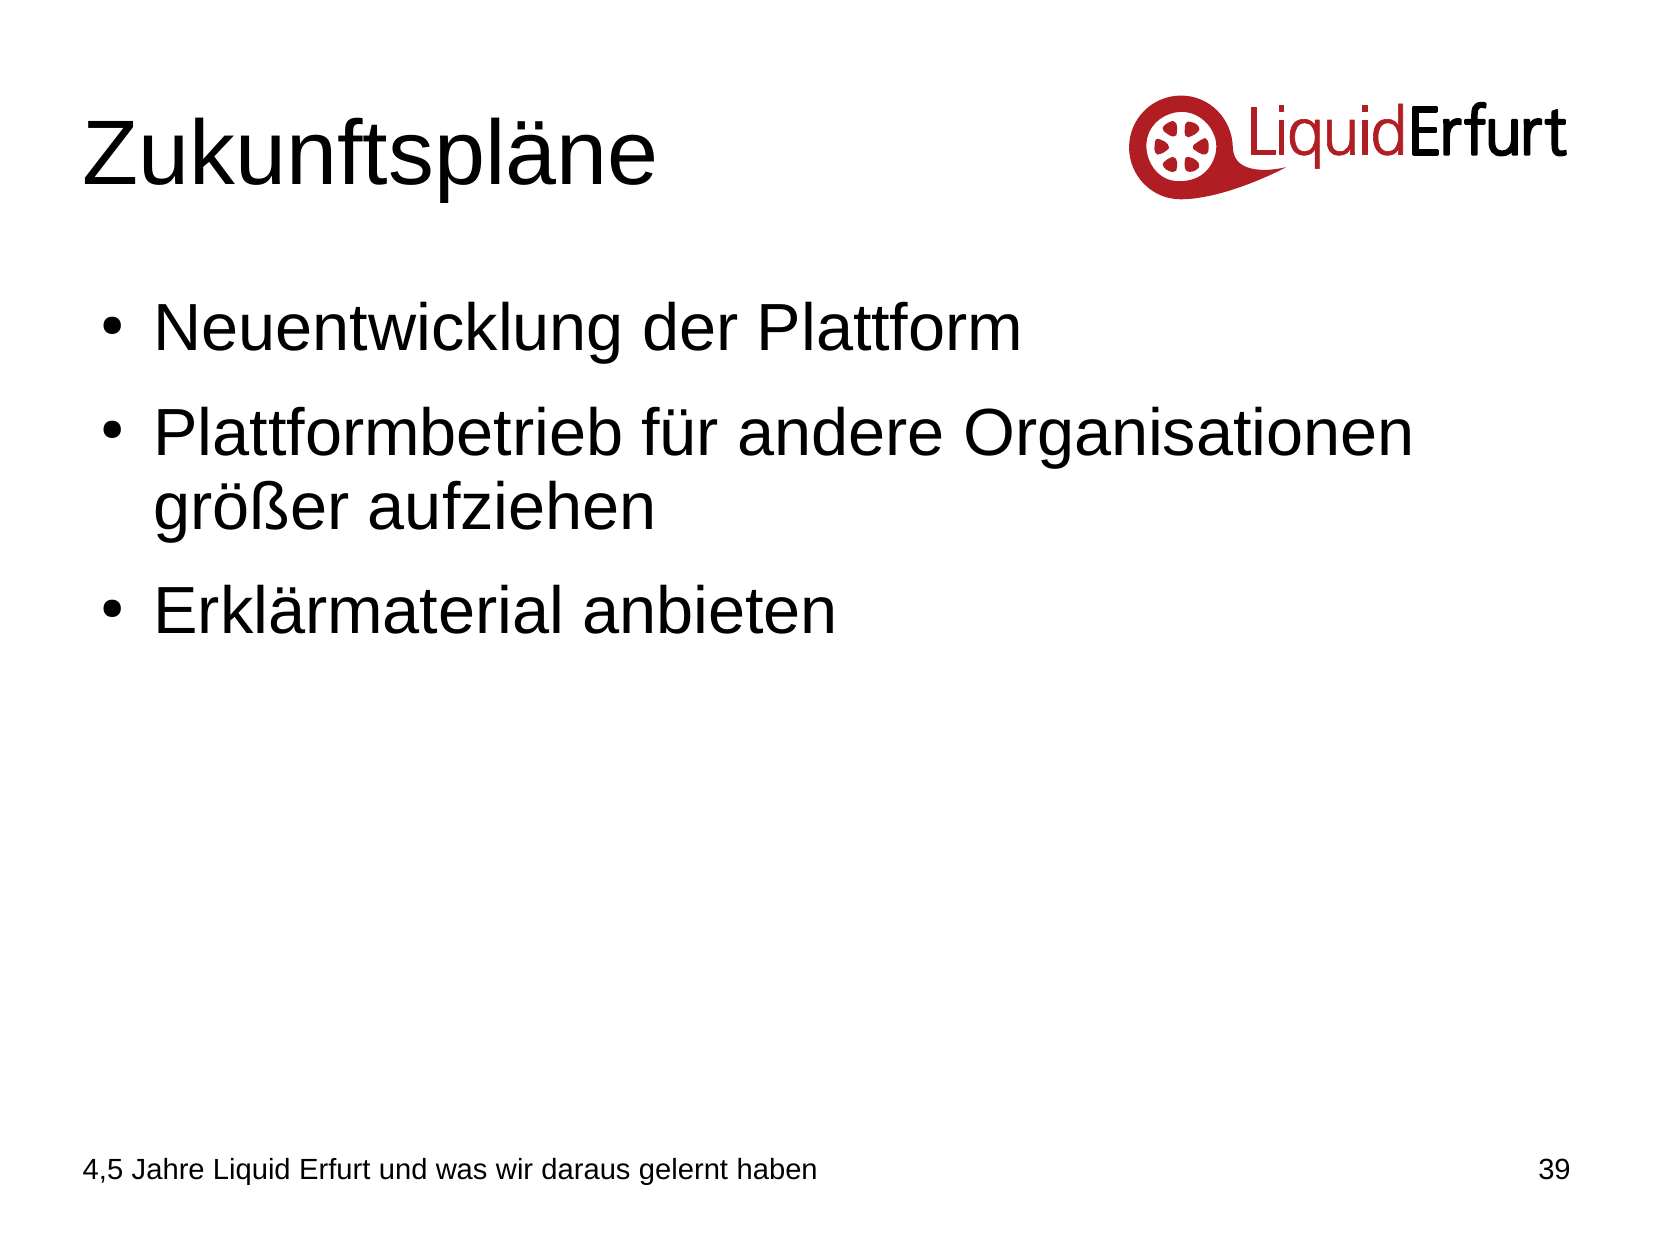

# Zukunftspläne
Neuentwicklung der Plattform
Plattformbetrieb für andere Organisationen größer aufziehen
Erklärmaterial anbieten
4,5 Jahre Liquid Erfurt und was wir daraus gelernt haben
39